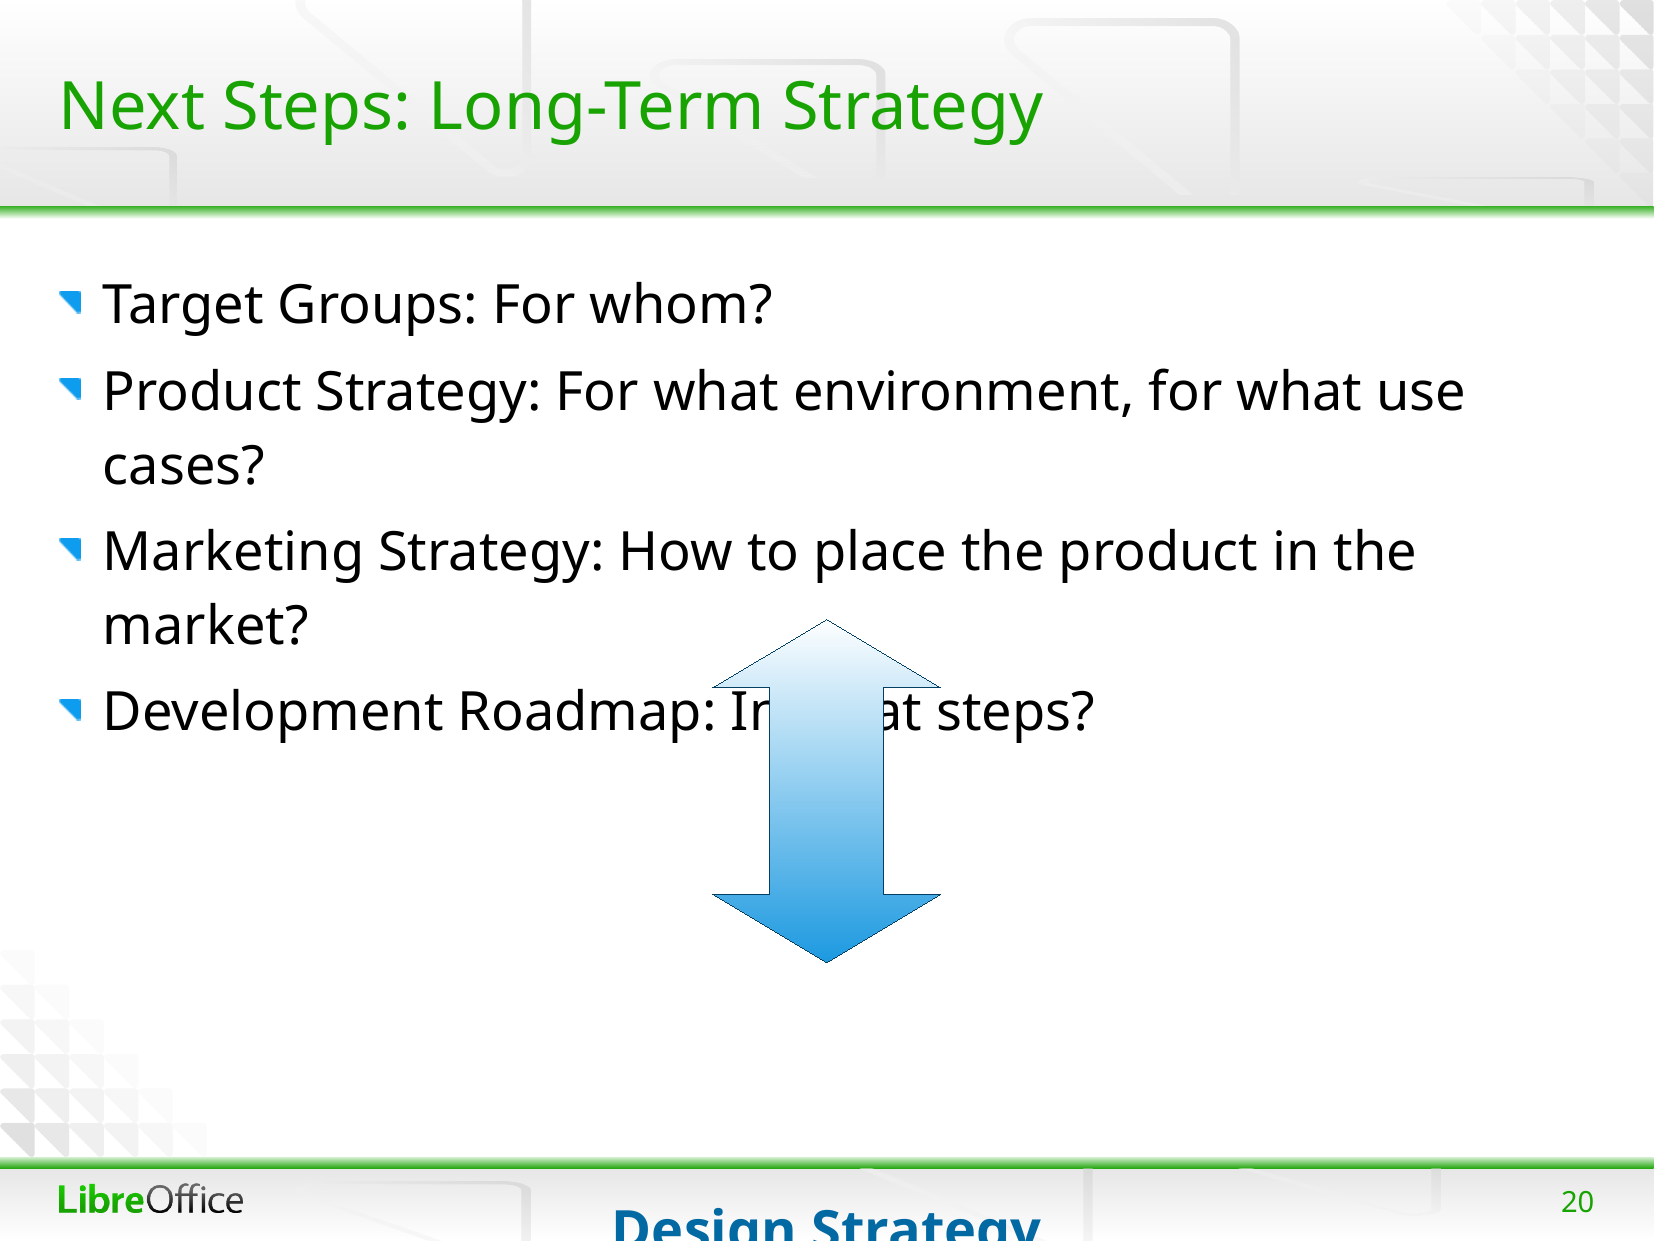

# Next Steps: Long-Term Strategy
Target Groups: For whom?
Product Strategy: For what environment, for what use cases?
Marketing Strategy: How to place the product in the market?
Development Roadmap: In what steps?
Design Strategy
20